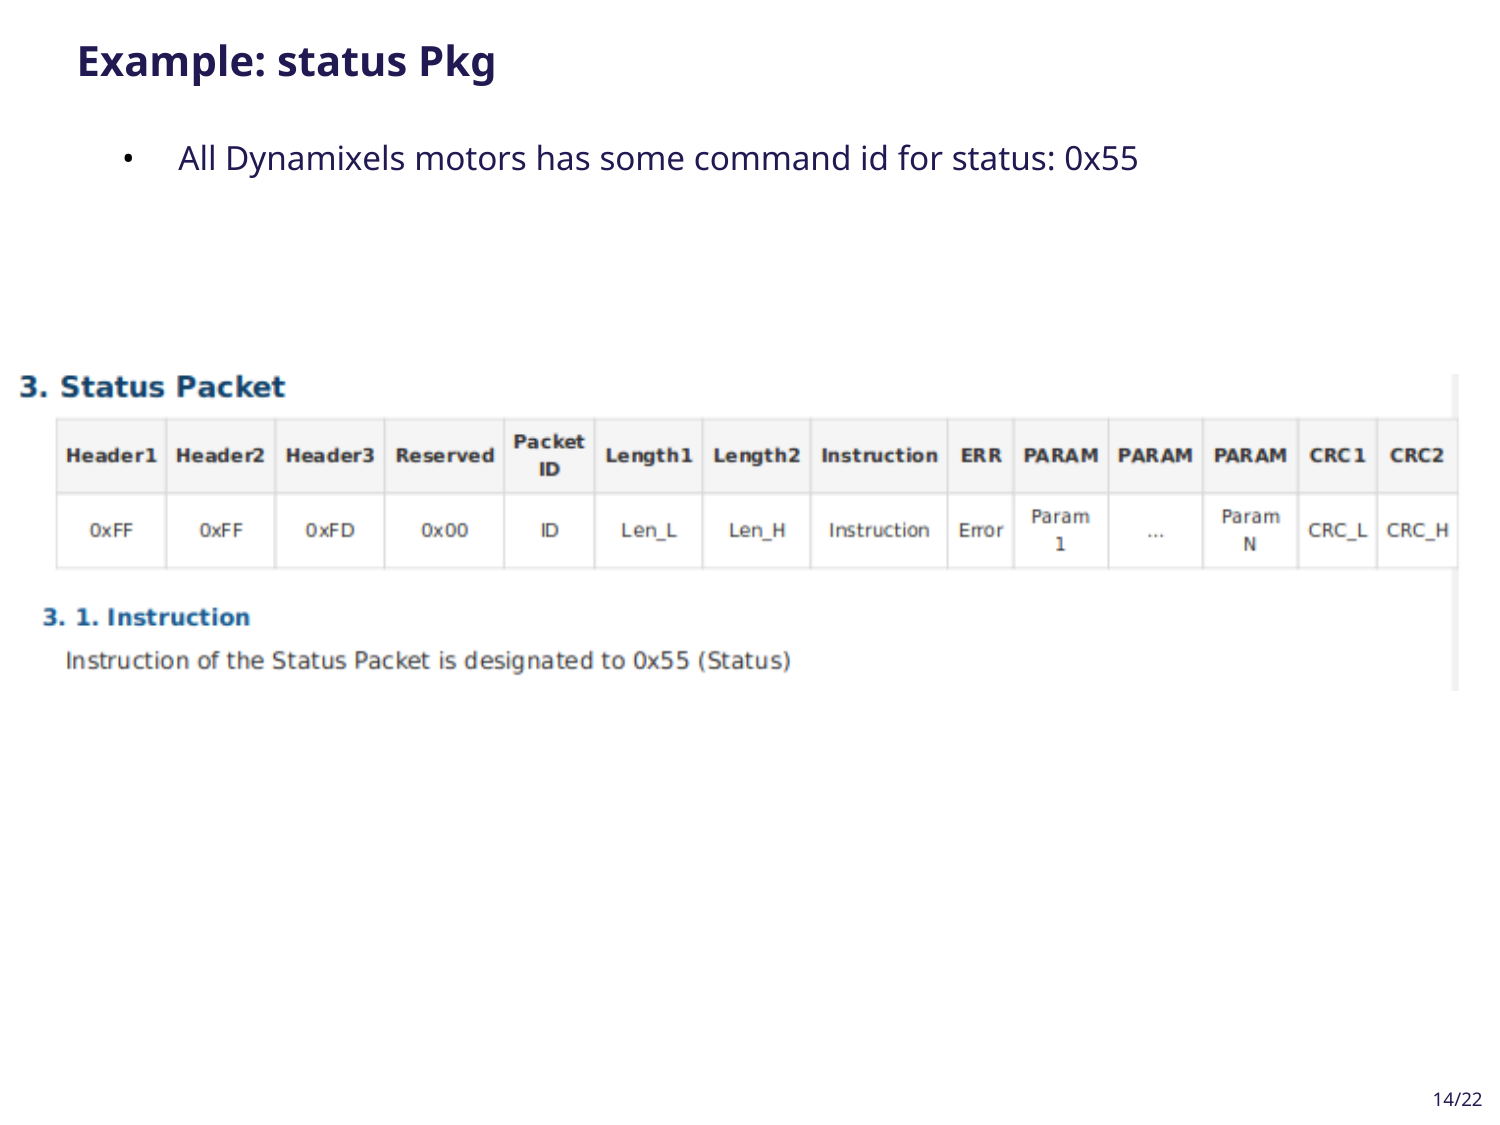

# Example: status Pkg
All Dynamixels motors has some command id for status: 0x55